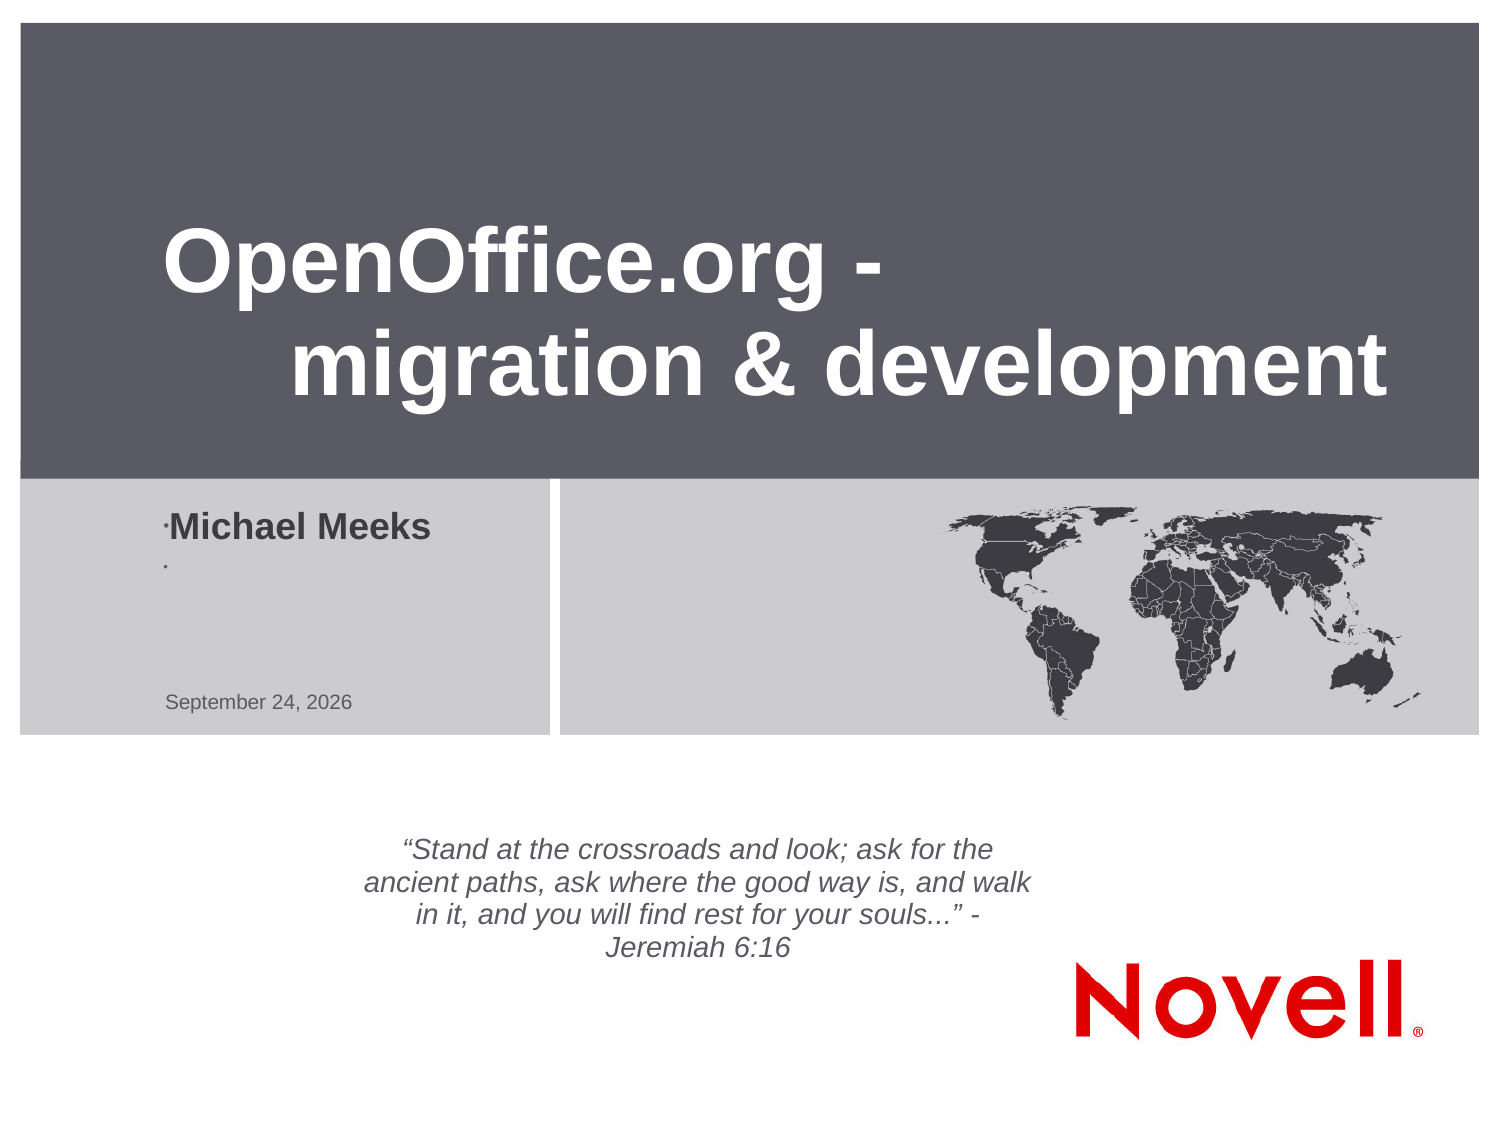

# OpenOffice.org - migration & development
Michael Meeks
“Stand at the crossroads and look; ask for the ancient paths, ask where the good way is, and walk in it, and you will find rest for your souls...” - Jeremiah 6:16